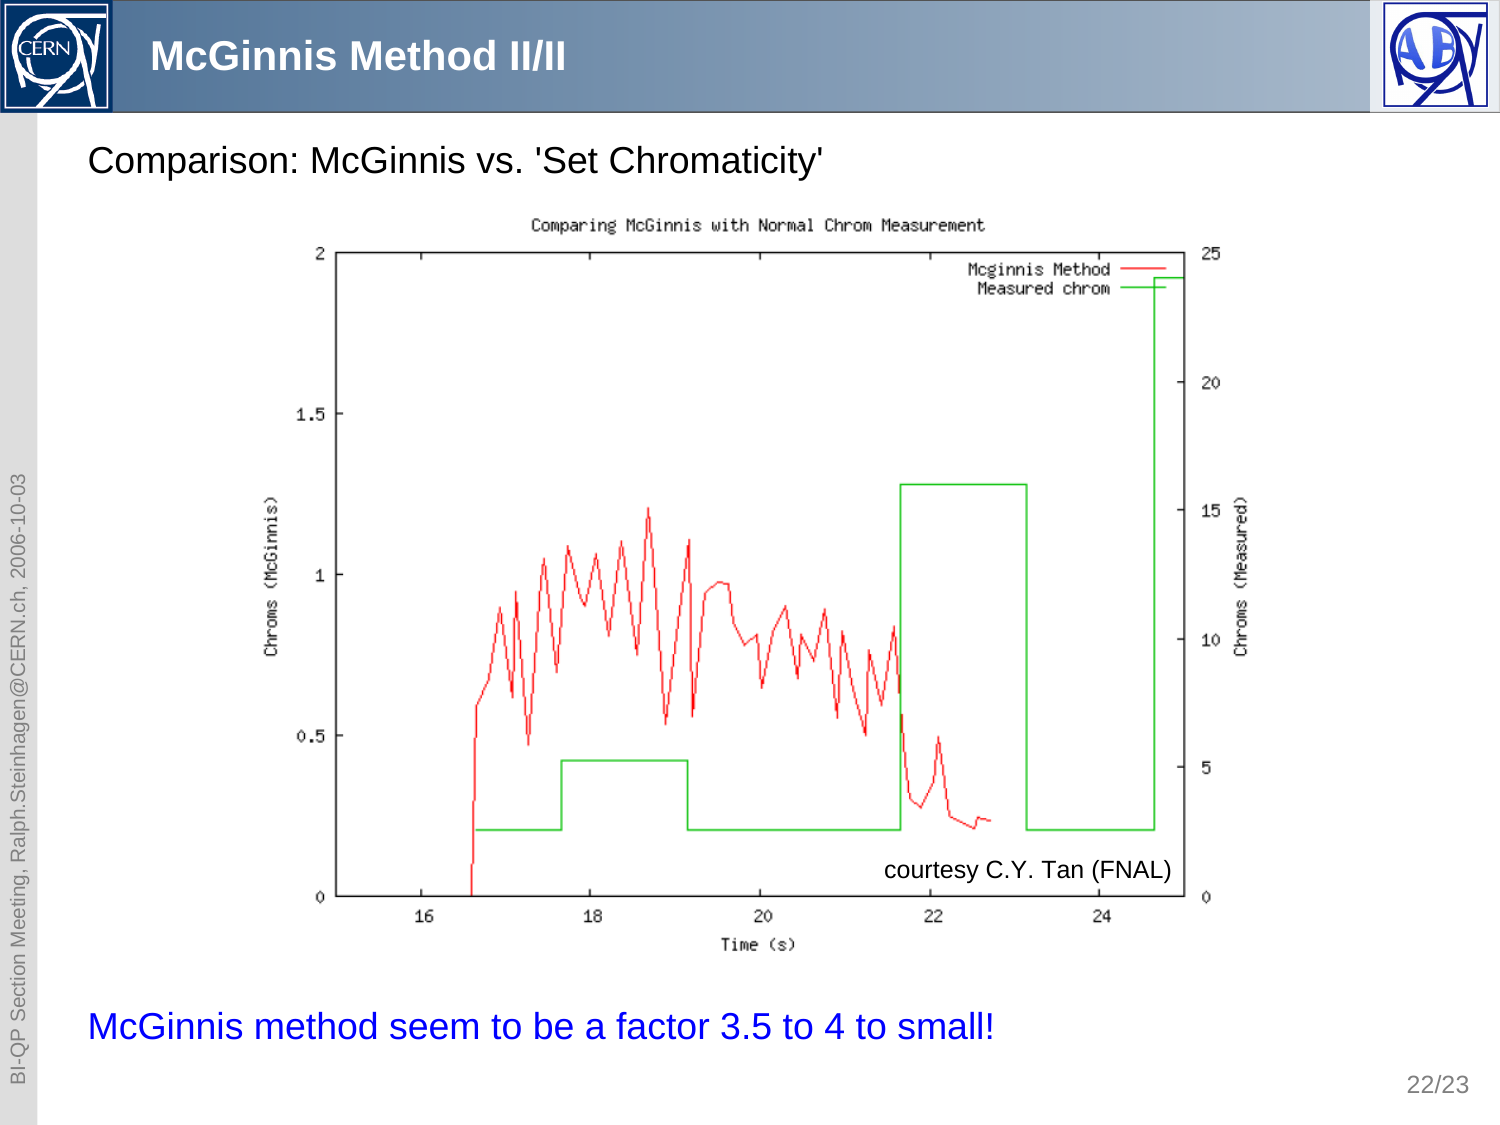

# McGinnis Method II/II
Comparison: McGinnis vs. 'Set Chromaticity'
McGinnis method seem to be a factor 3.5 to 4 to small!
courtesy C.Y. Tan (FNAL)